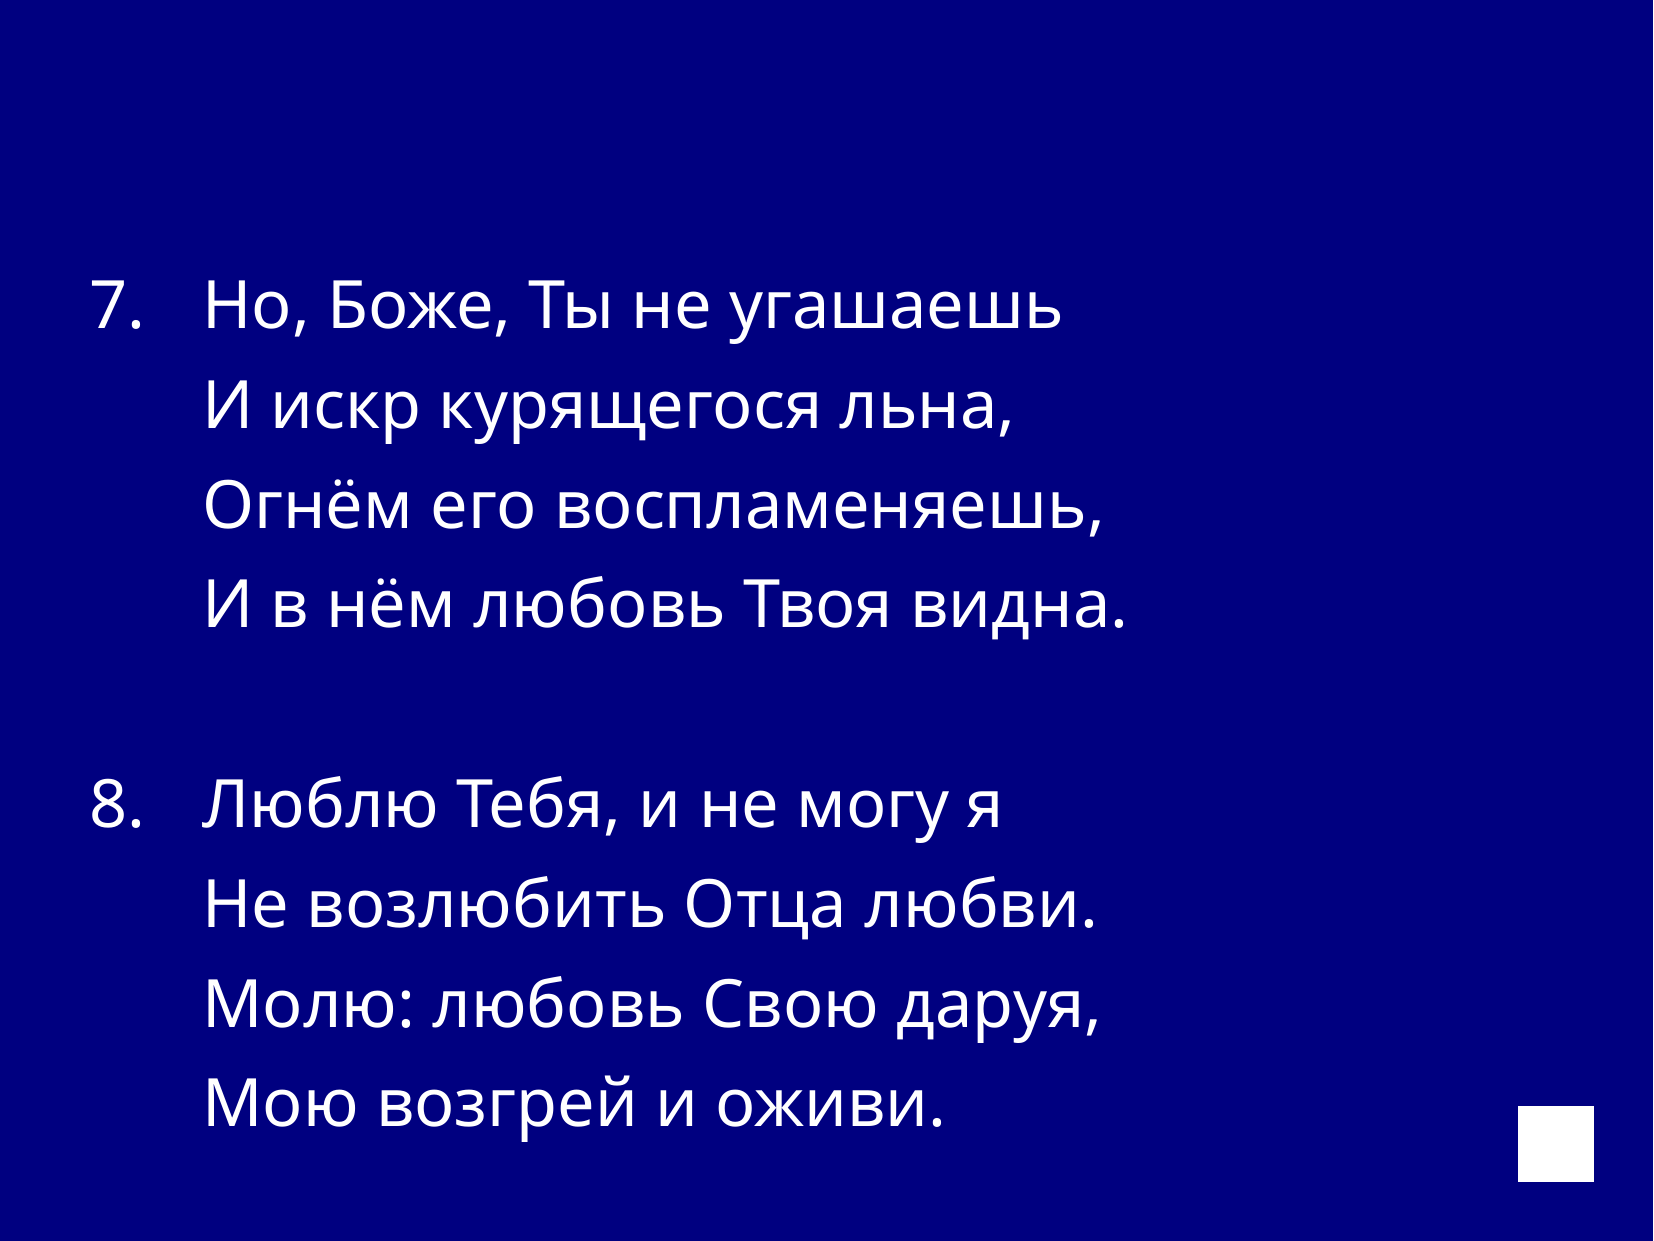

7.	Но, Боже, Ты не угашаешь
	И искр курящегося льна,
	Огнём его воспламеняешь,
	И в нём любовь Твоя видна.
8.	Люблю Тебя, и не могу я
	Не возлюбить Отца любви.
	Молю: любовь Свою даруя,
	Мою возгрей и оживи.